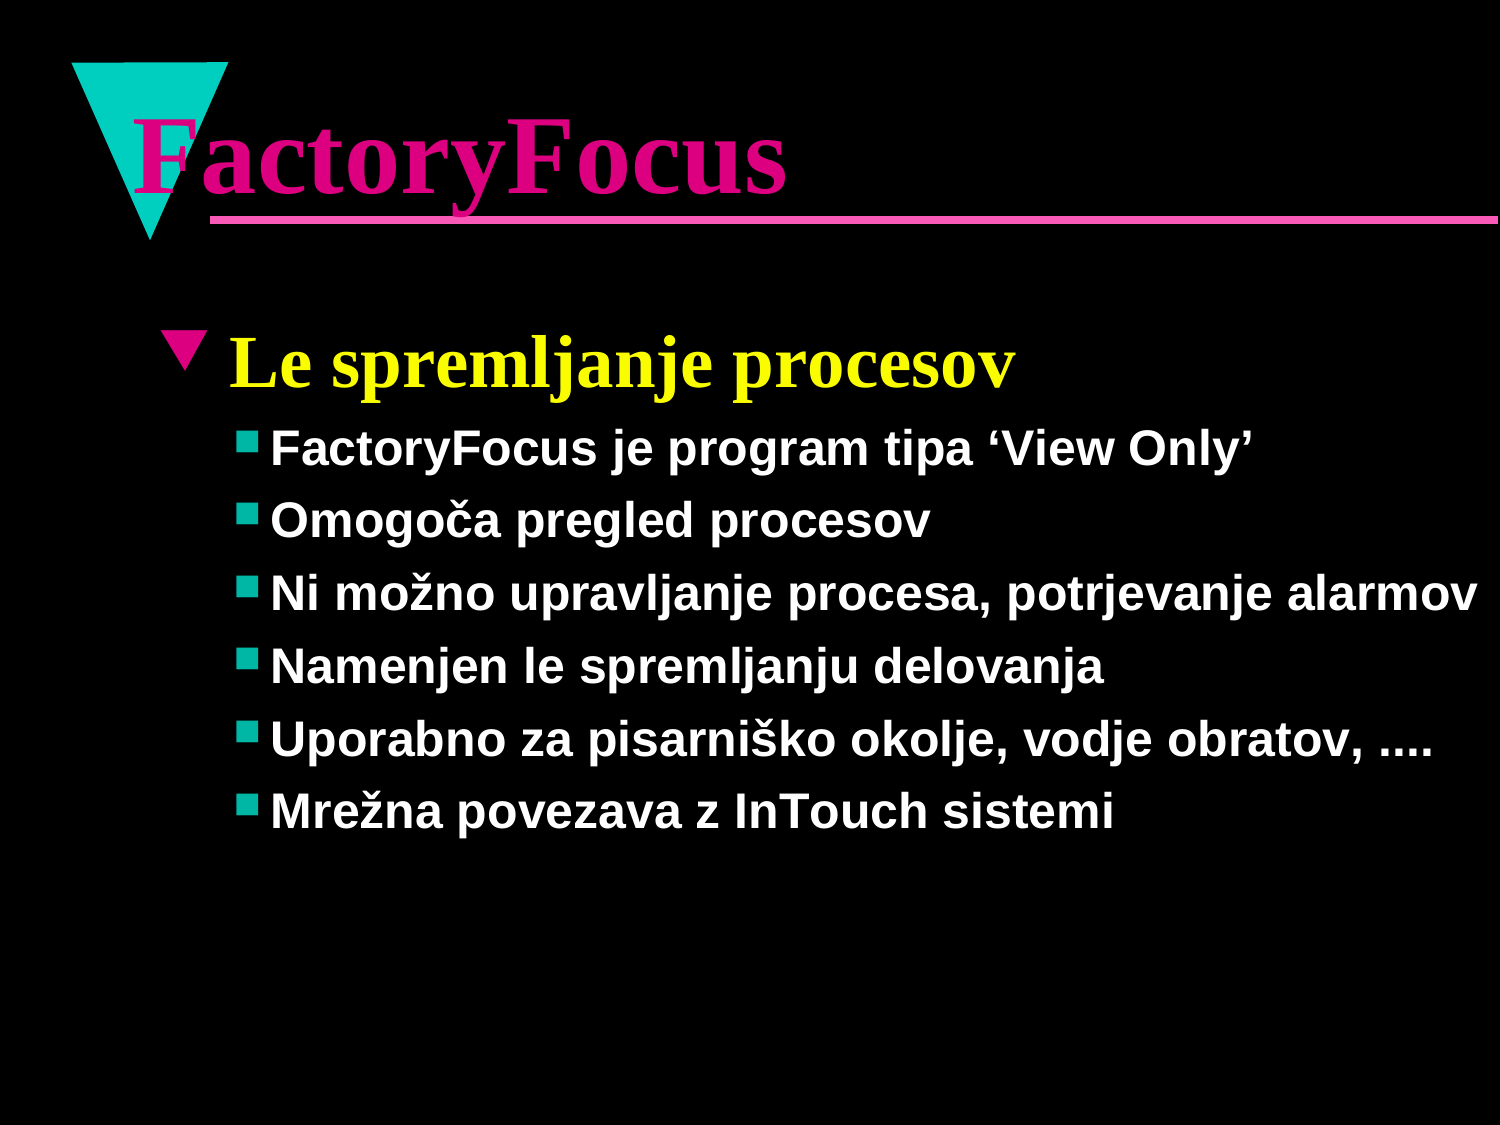

# FactoryFocus
 Le spremljanje procesov
FactoryFocus je program tipa ‘View Only’
Omogoča pregled procesov
Ni možno upravljanje procesa, potrjevanje alarmov
Namenjen le spremljanju delovanja
Uporabno za pisarniško okolje, vodje obratov, ....
Mrežna povezava z InTouch sistemi
44